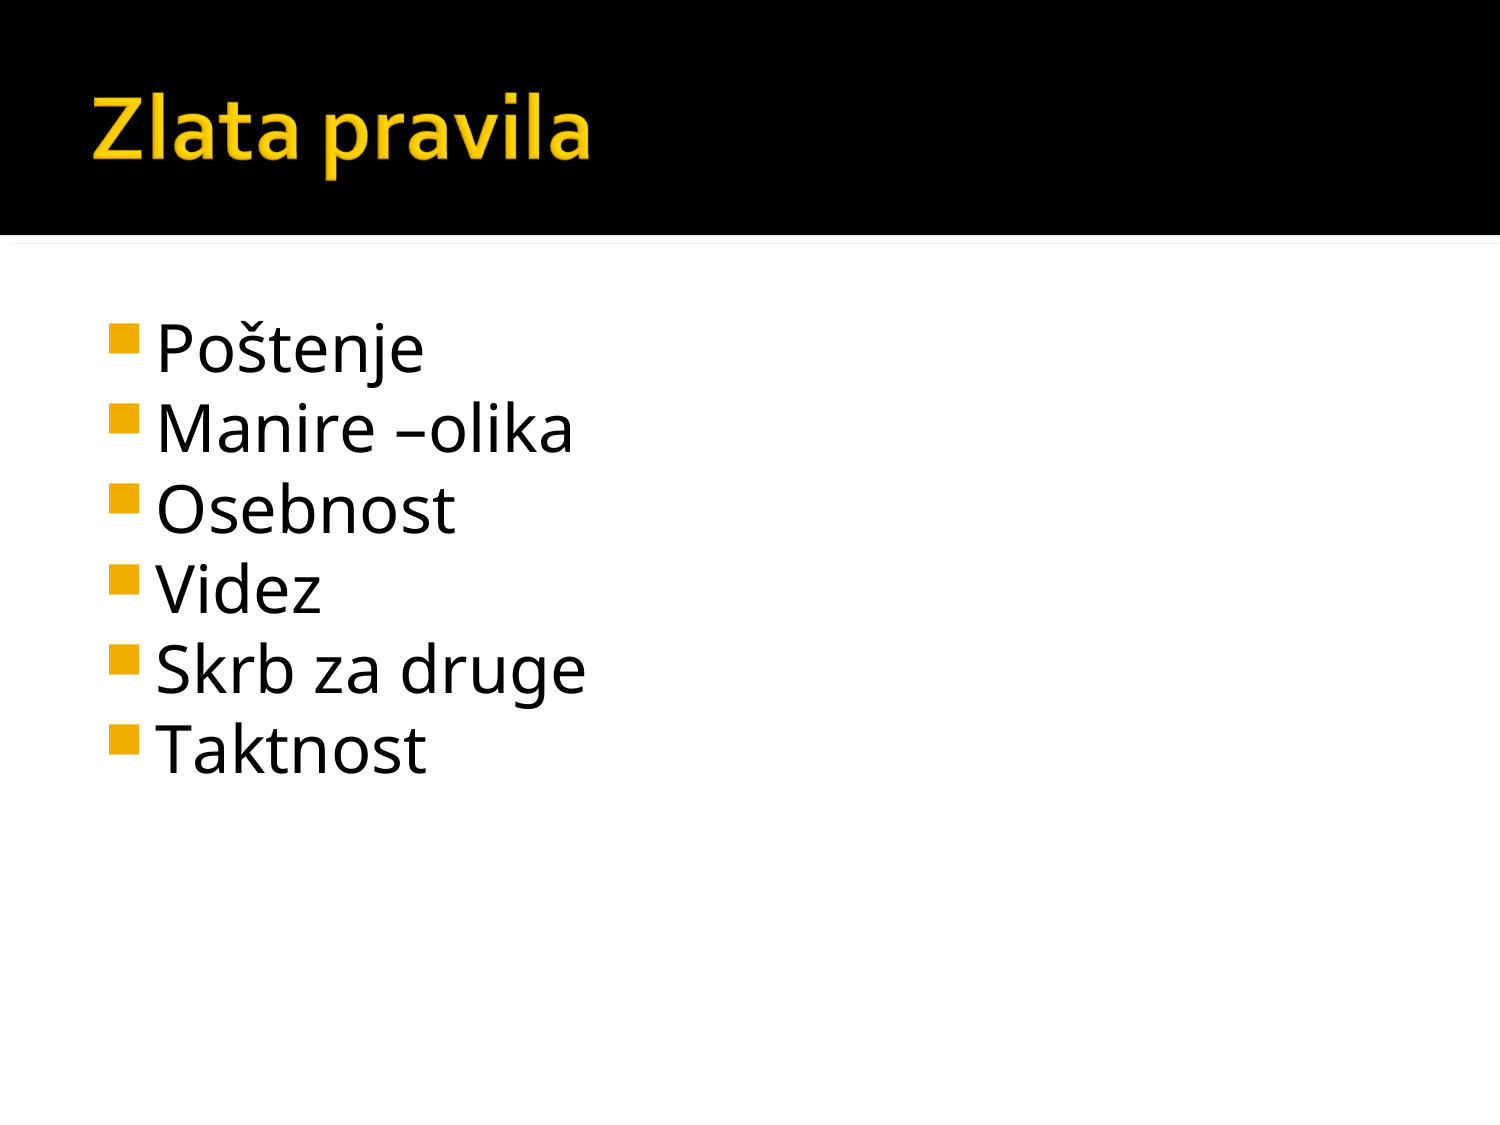

# Poštenje
Manire –olika
Osebnost
Videz
Skrb za druge
Taktnost